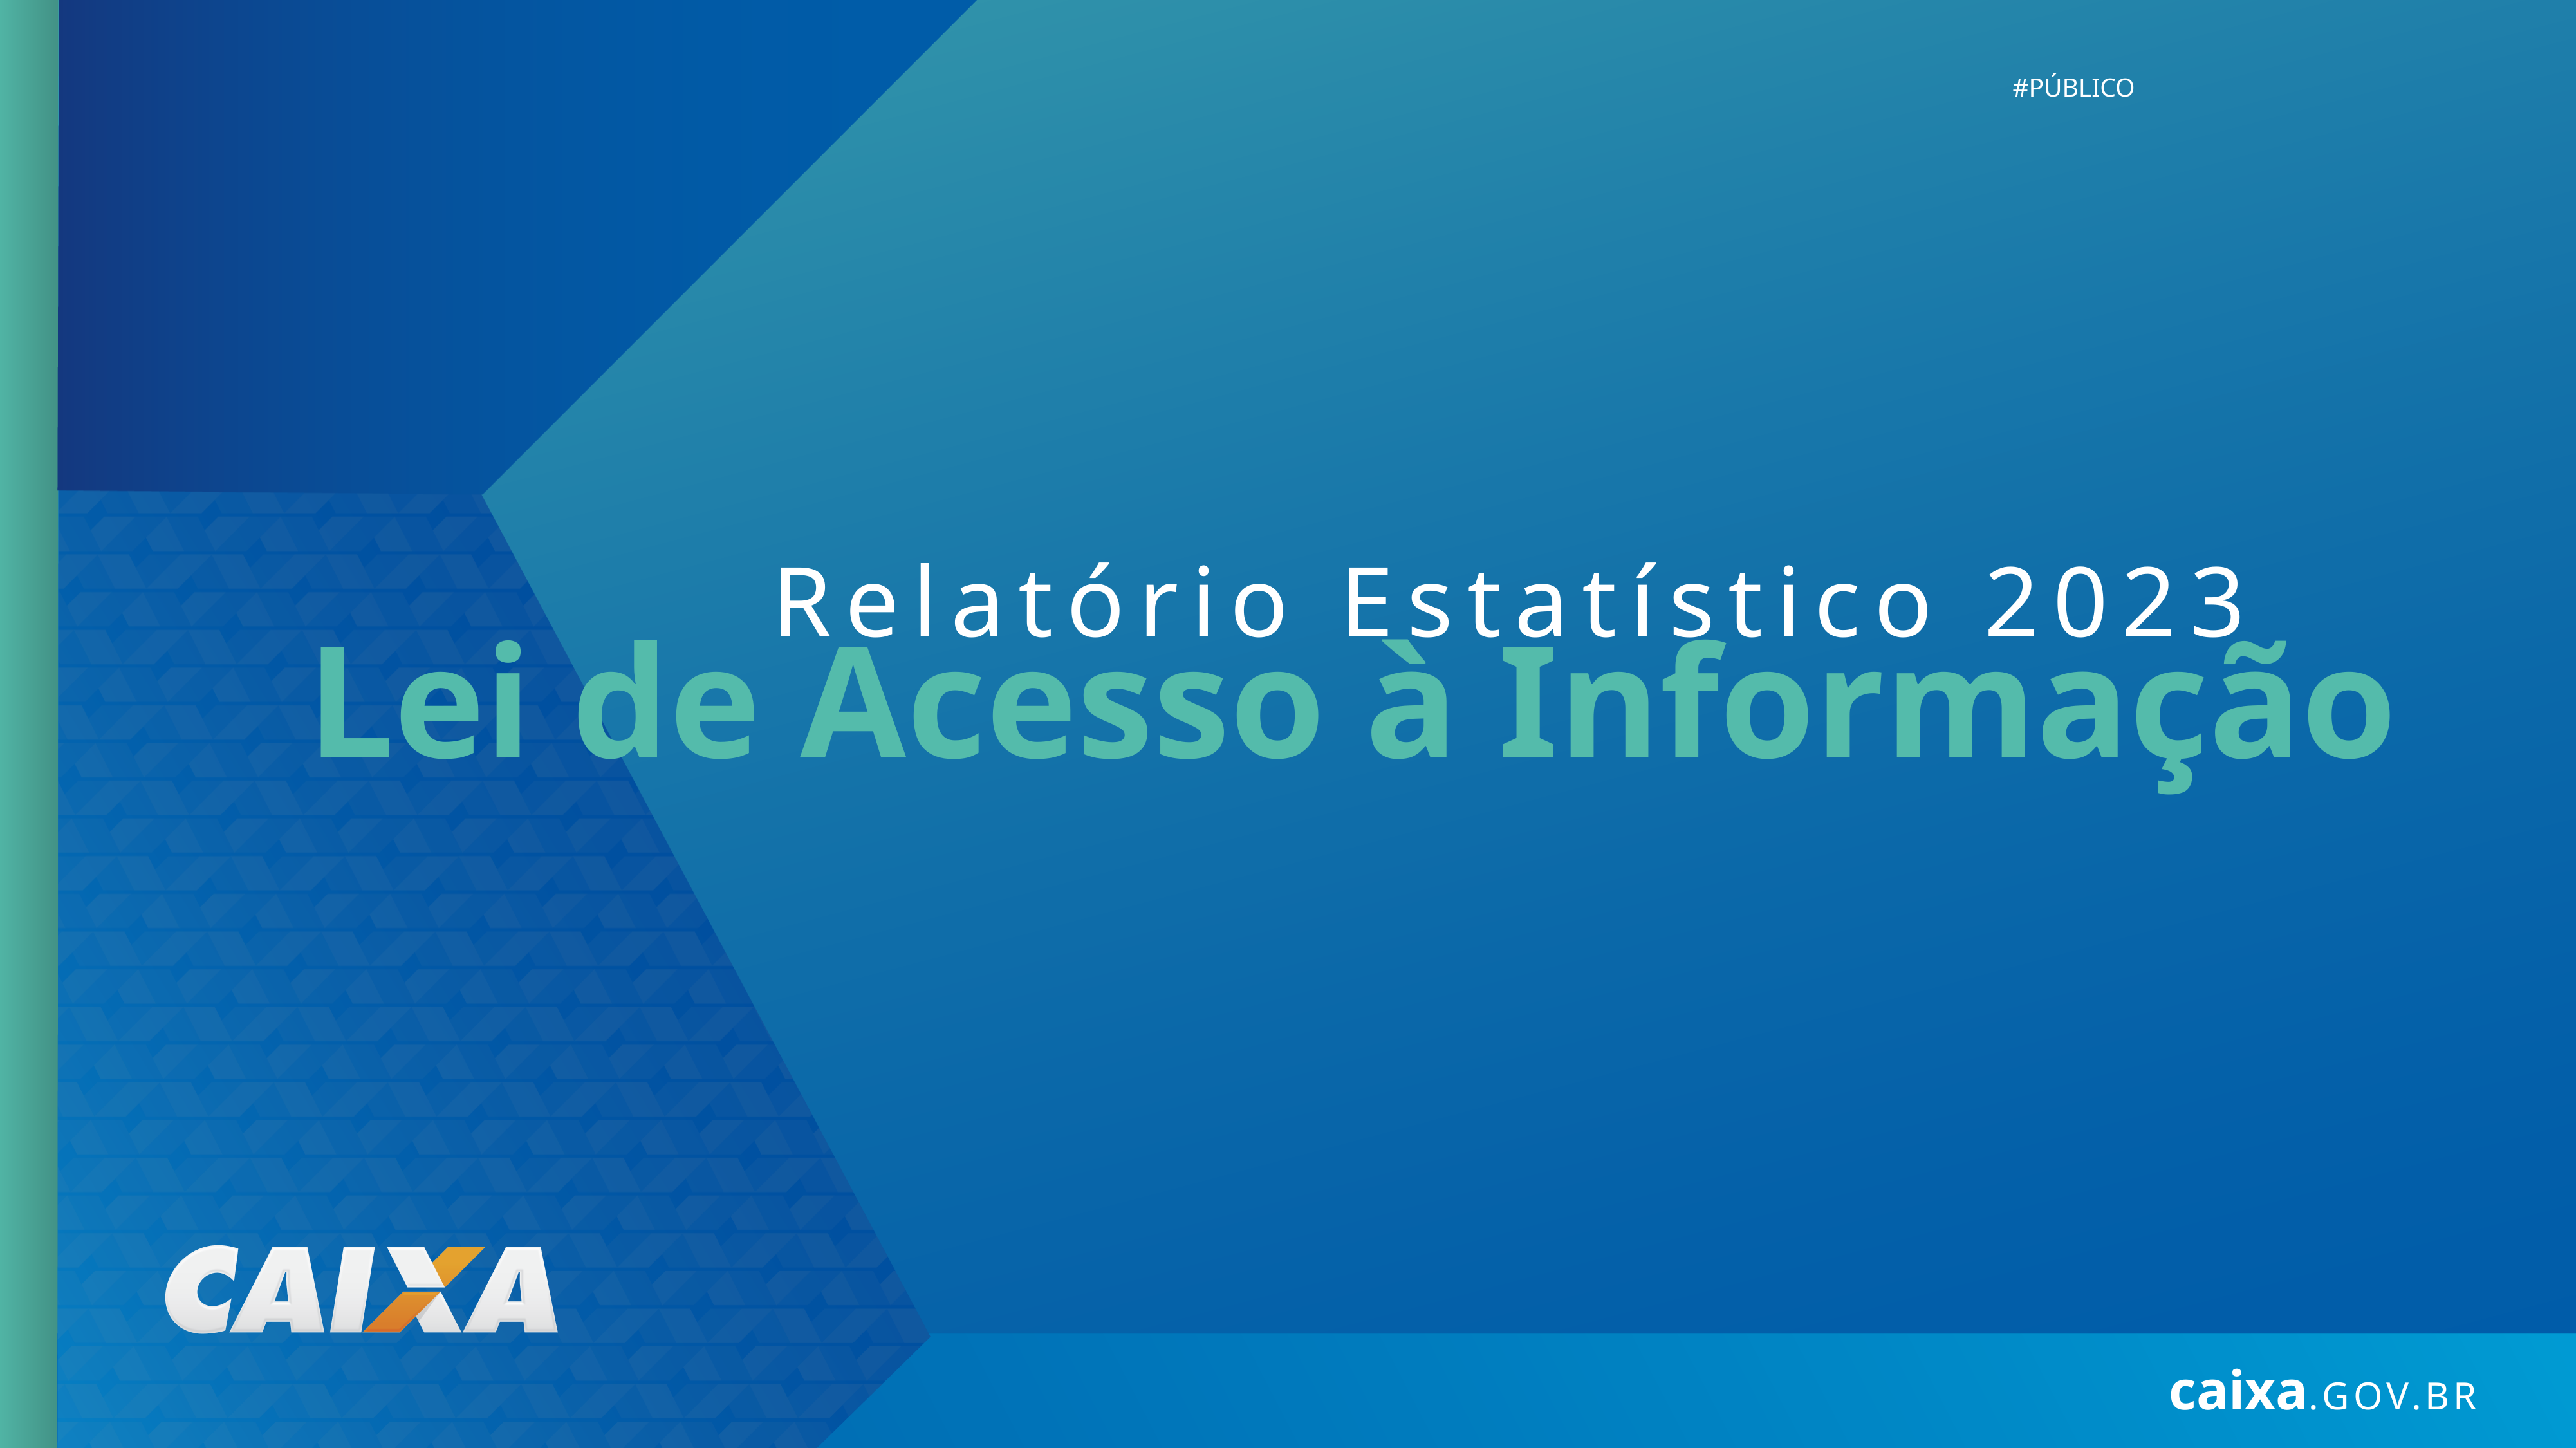

#PÚBLICO
Relatório Estatístico 2023
Lei de Acesso à Informação